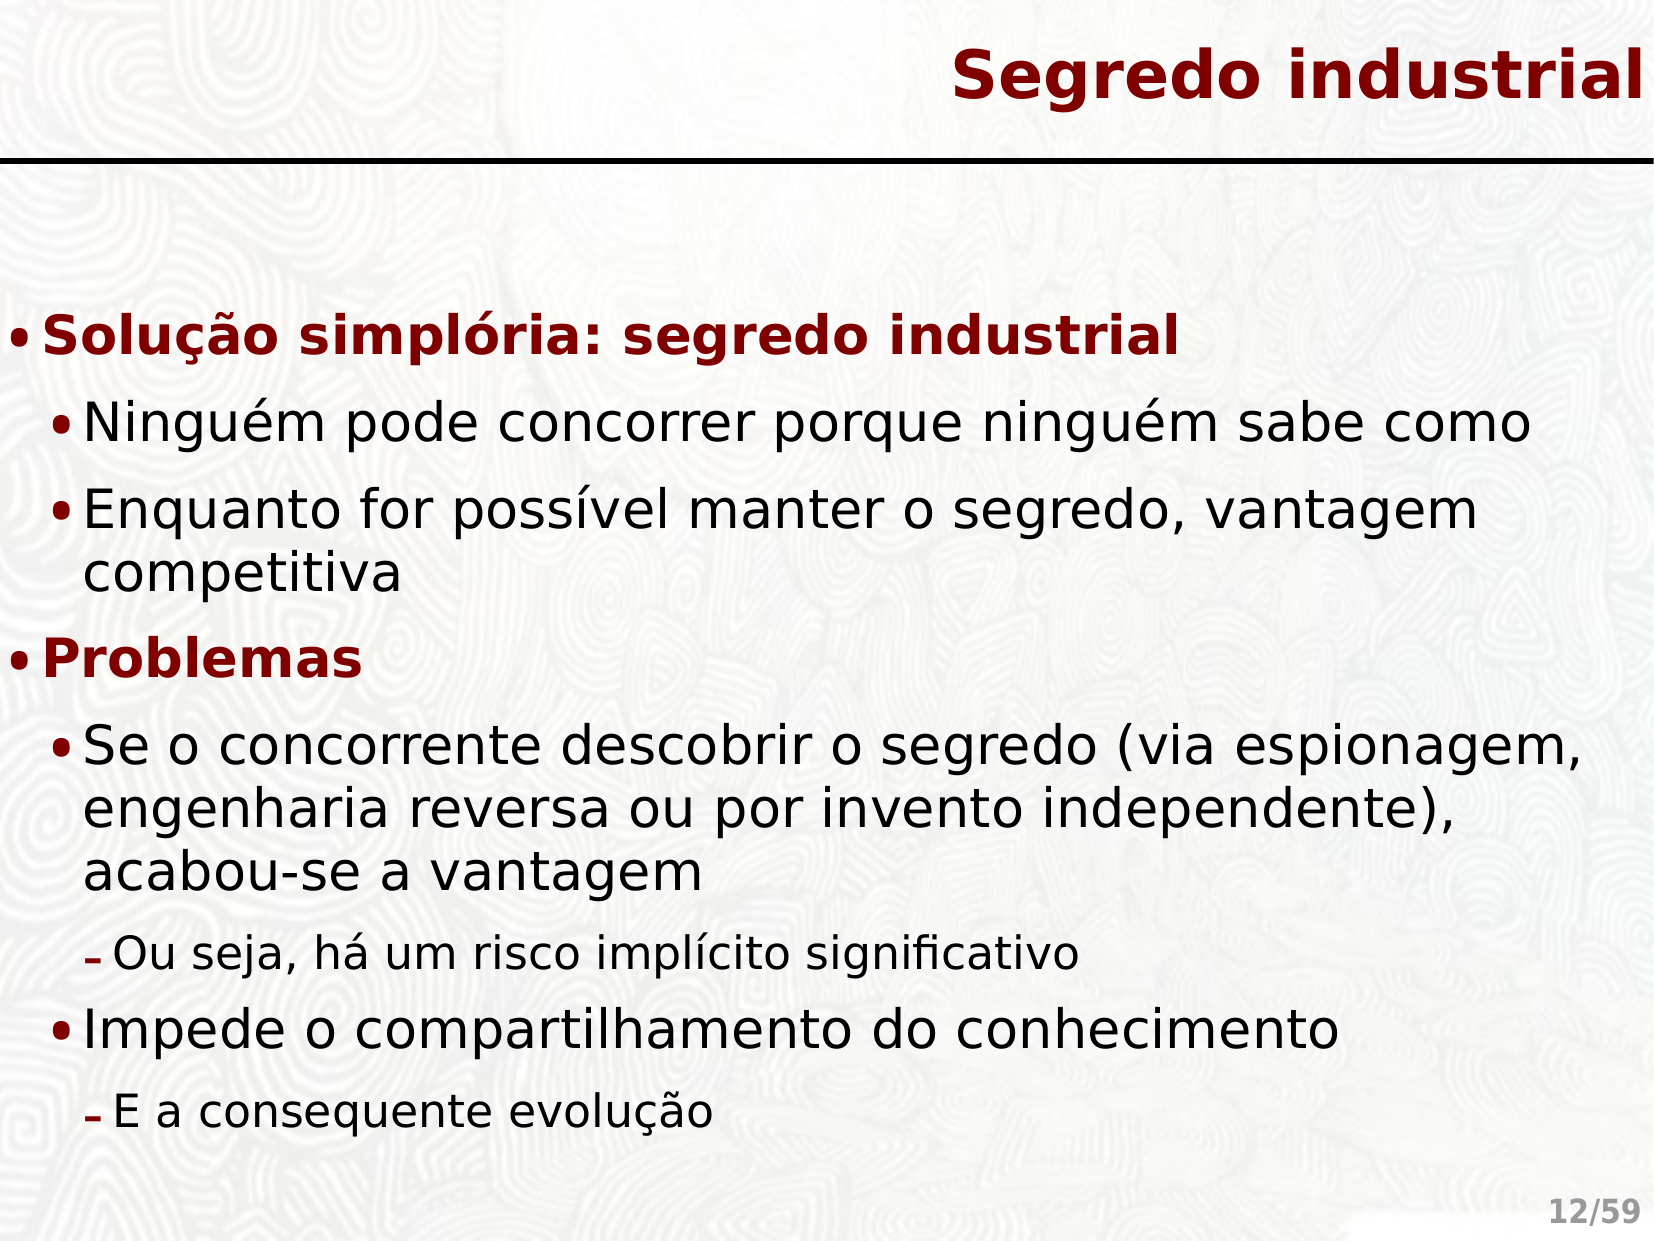

# Segredo industrial
Solução simplória: segredo industrial
Ninguém pode concorrer porque ninguém sabe como
Enquanto for possível manter o segredo, vantagem competitiva
Problemas
Se o concorrente descobrir o segredo (via espionagem, engenharia reversa ou por invento independente), acabou-se a vantagem
Ou seja, há um risco implícito significativo
Impede o compartilhamento do conhecimento
E a consequente evolução
12